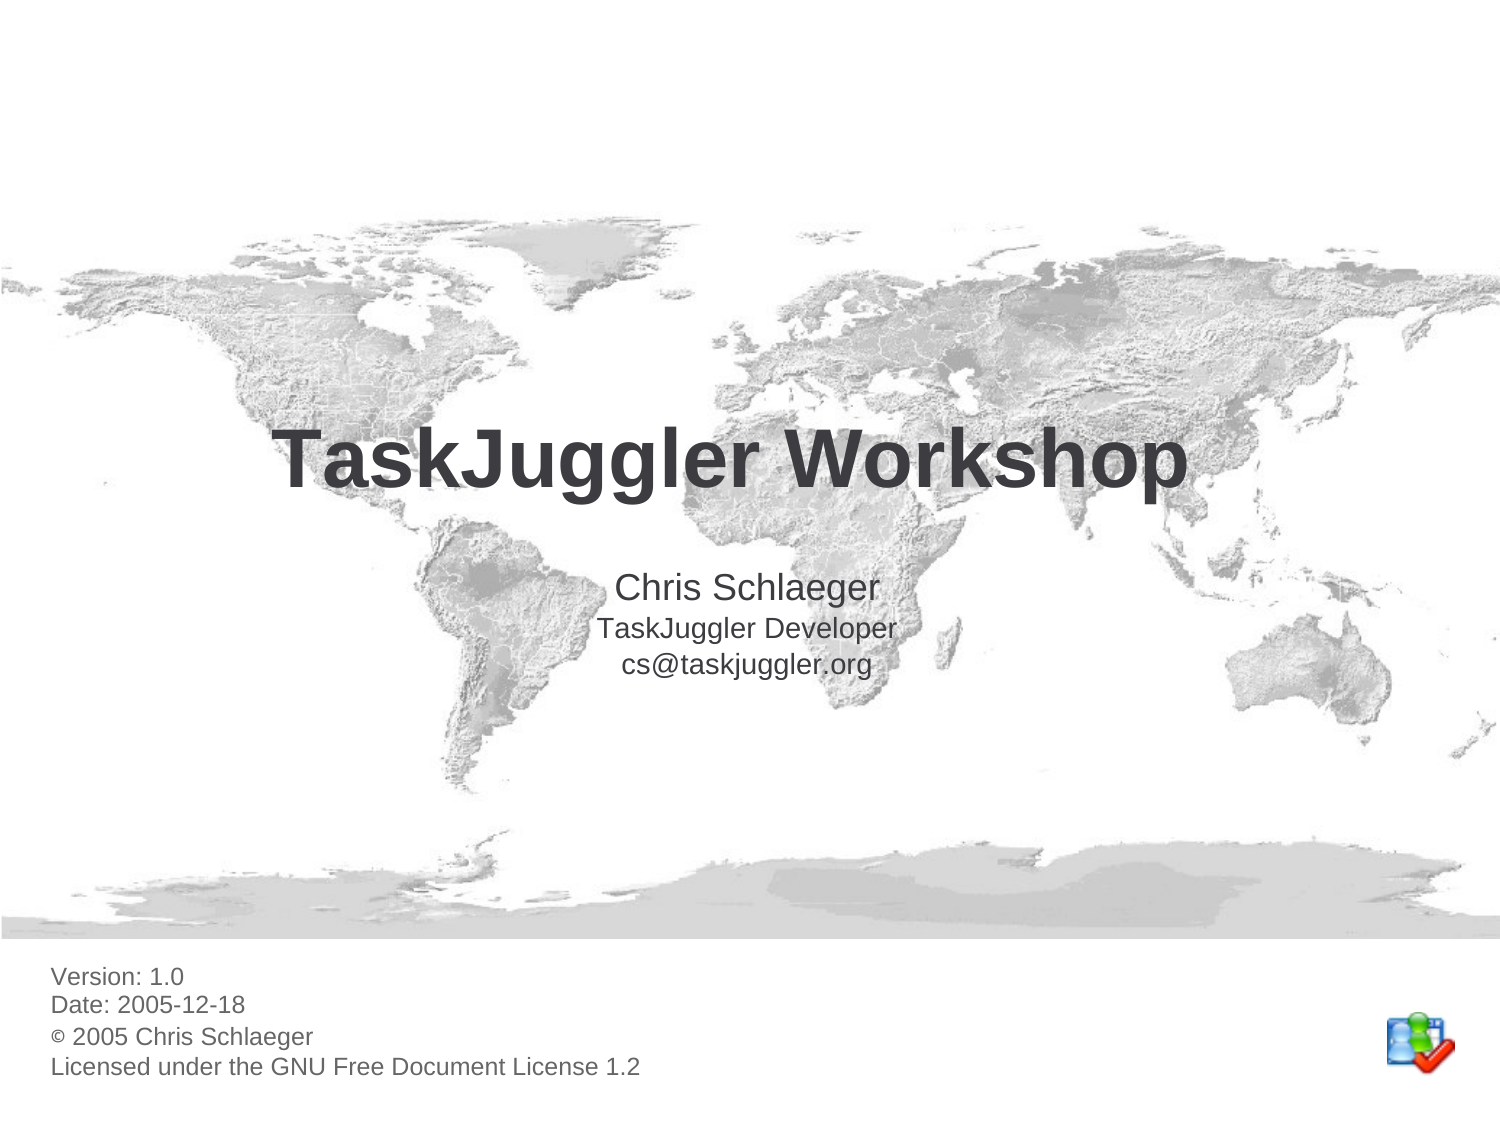

TaskJuggler Workshop
# Chris Schlaeger
TaskJuggler Developer
cs@taskjuggler.org
Version: 1.0
Date: 2005-12-18
© 2005 Chris Schlaeger
Licensed under the GNU Free Document License 1.2